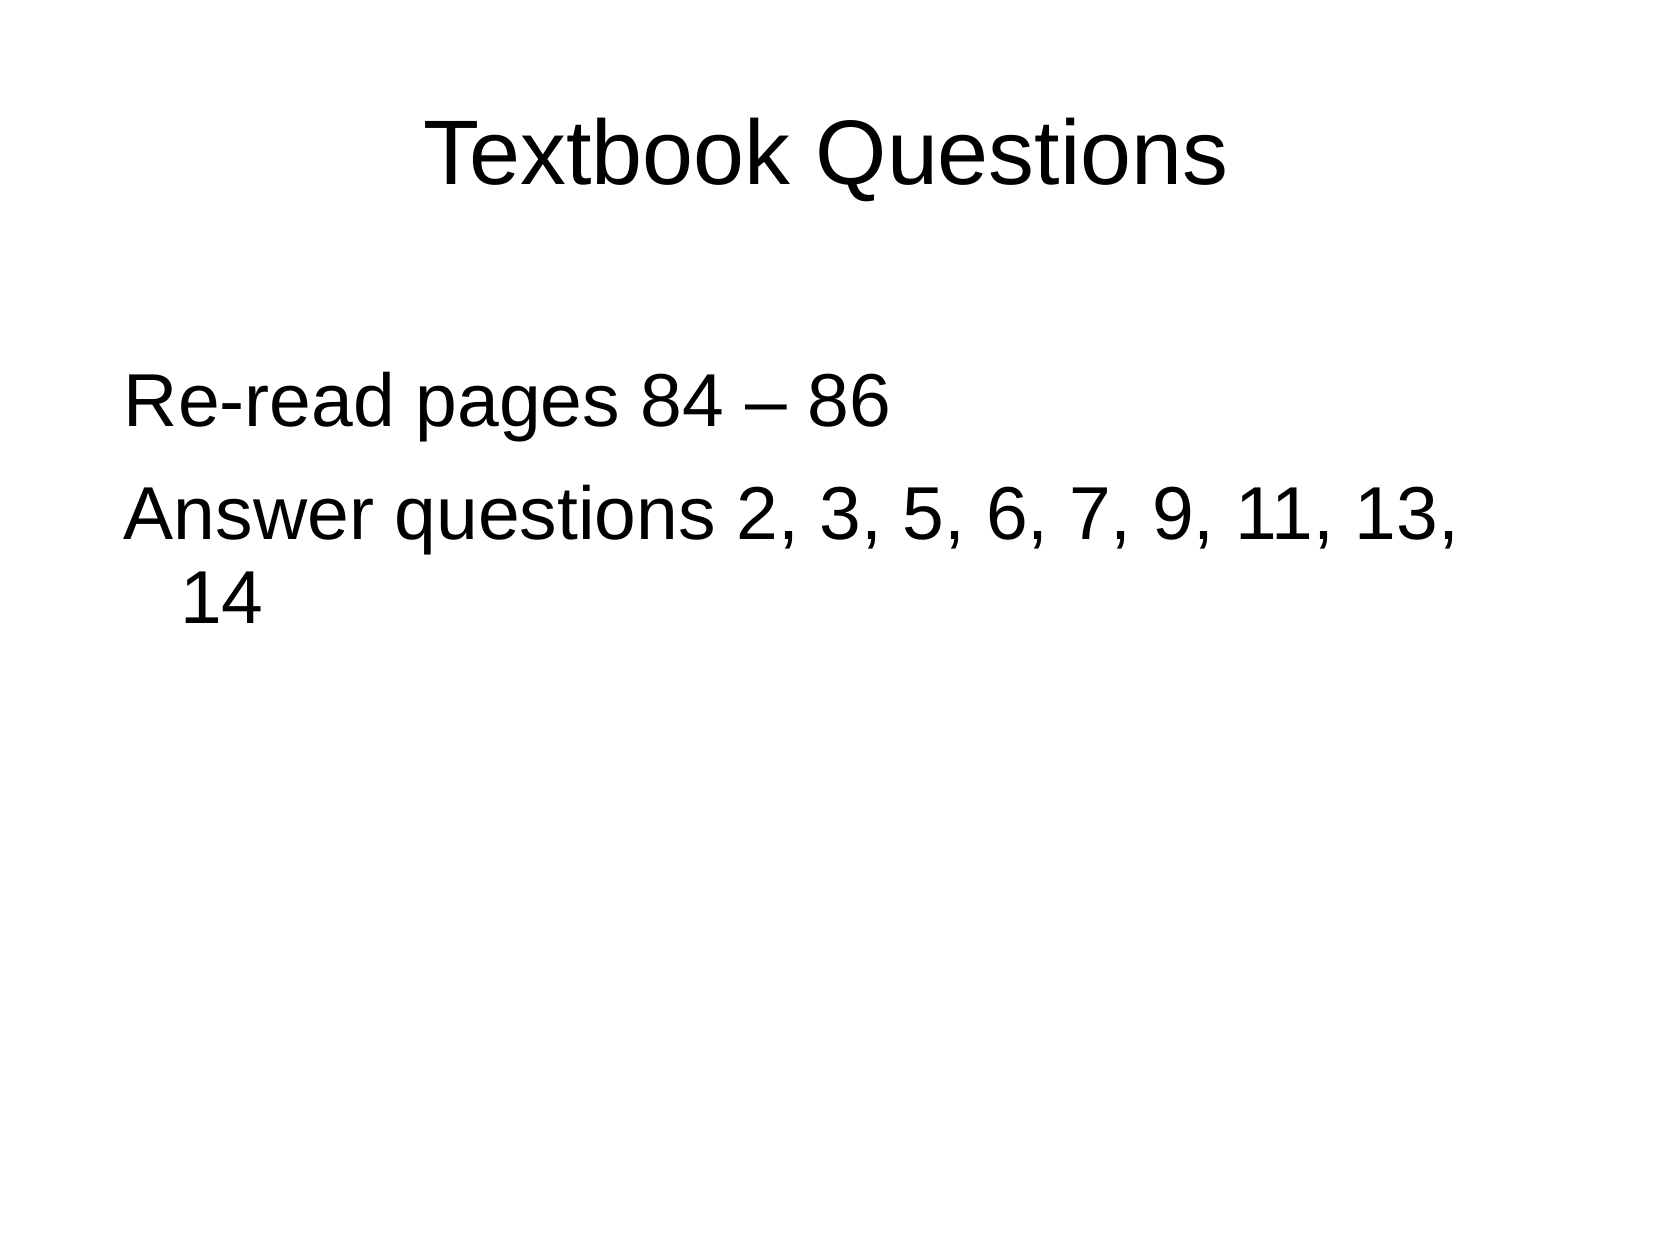

# Textbook Questions
Re-read pages 84 – 86
Answer questions 2, 3, 5, 6, 7, 9, 11, 13, 14